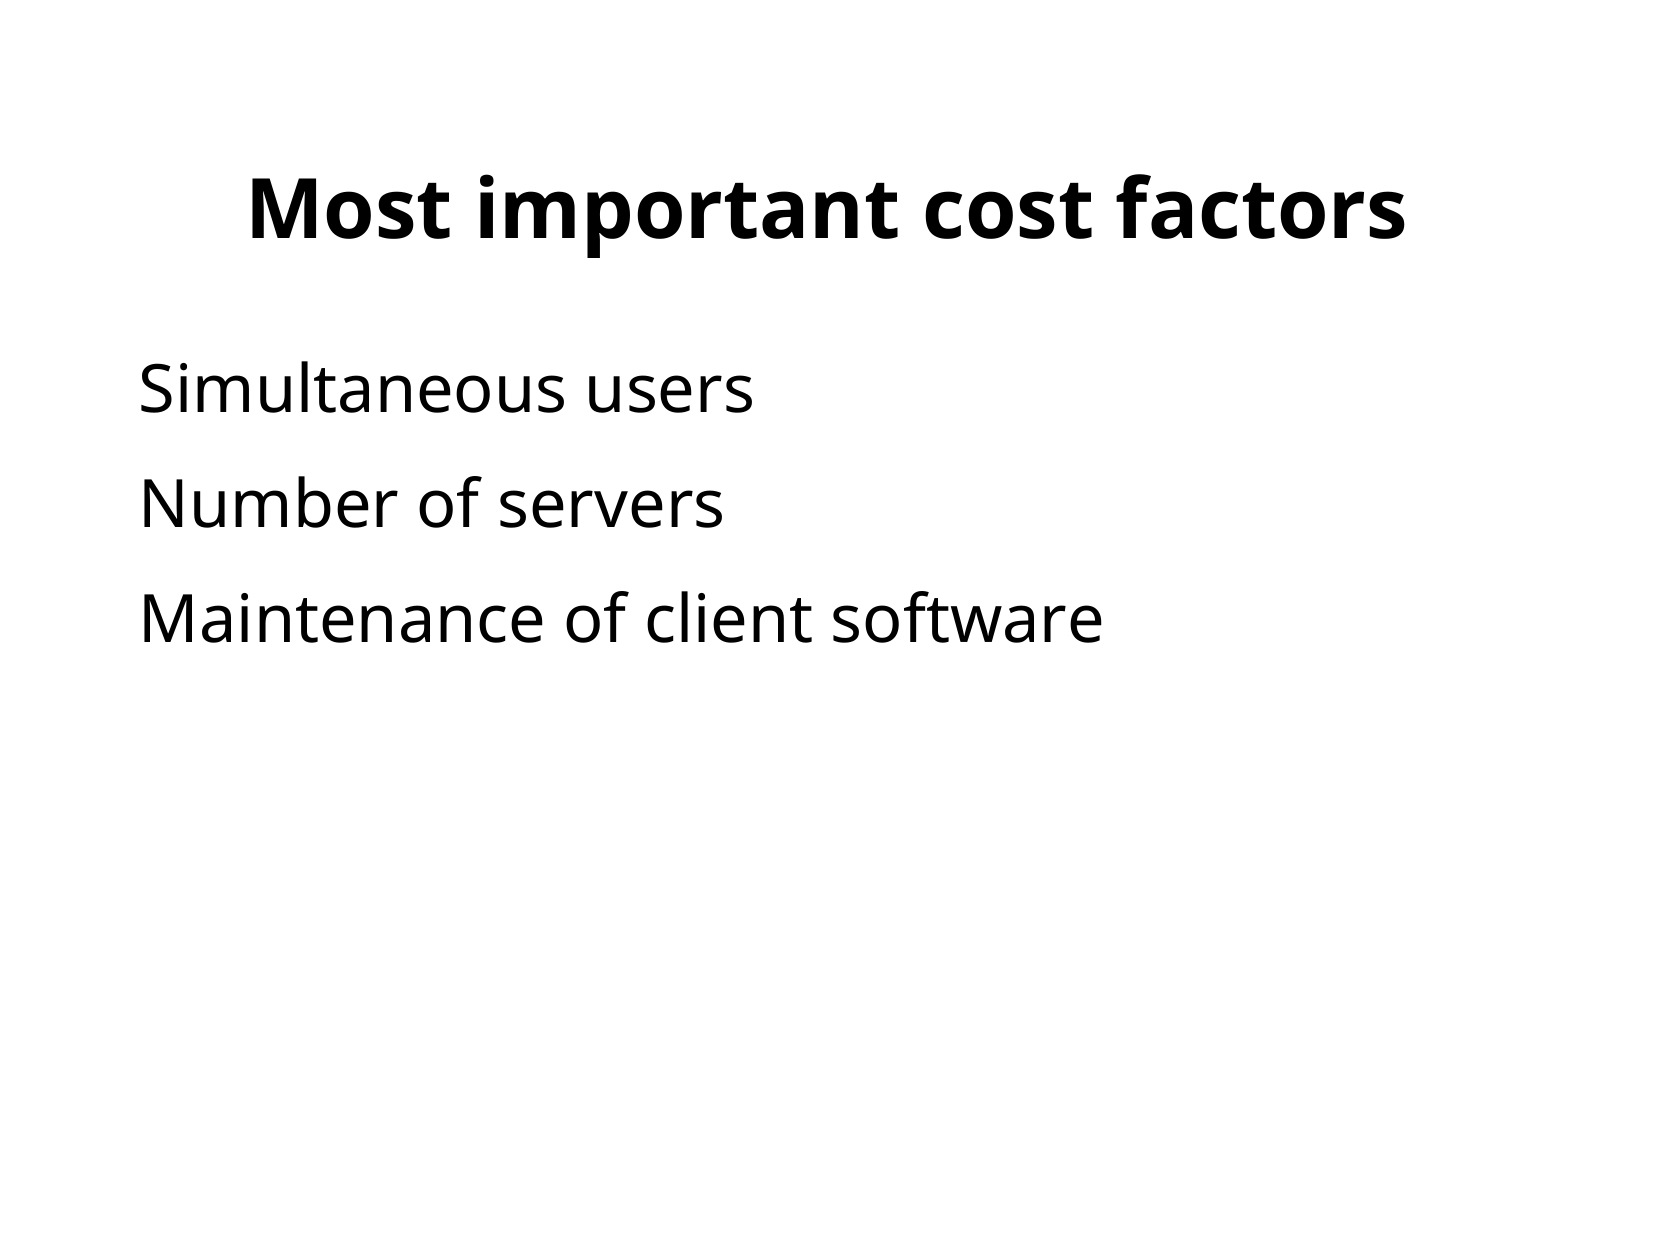

# Most important cost factors
Simultaneous users
Number of servers
Maintenance of client software